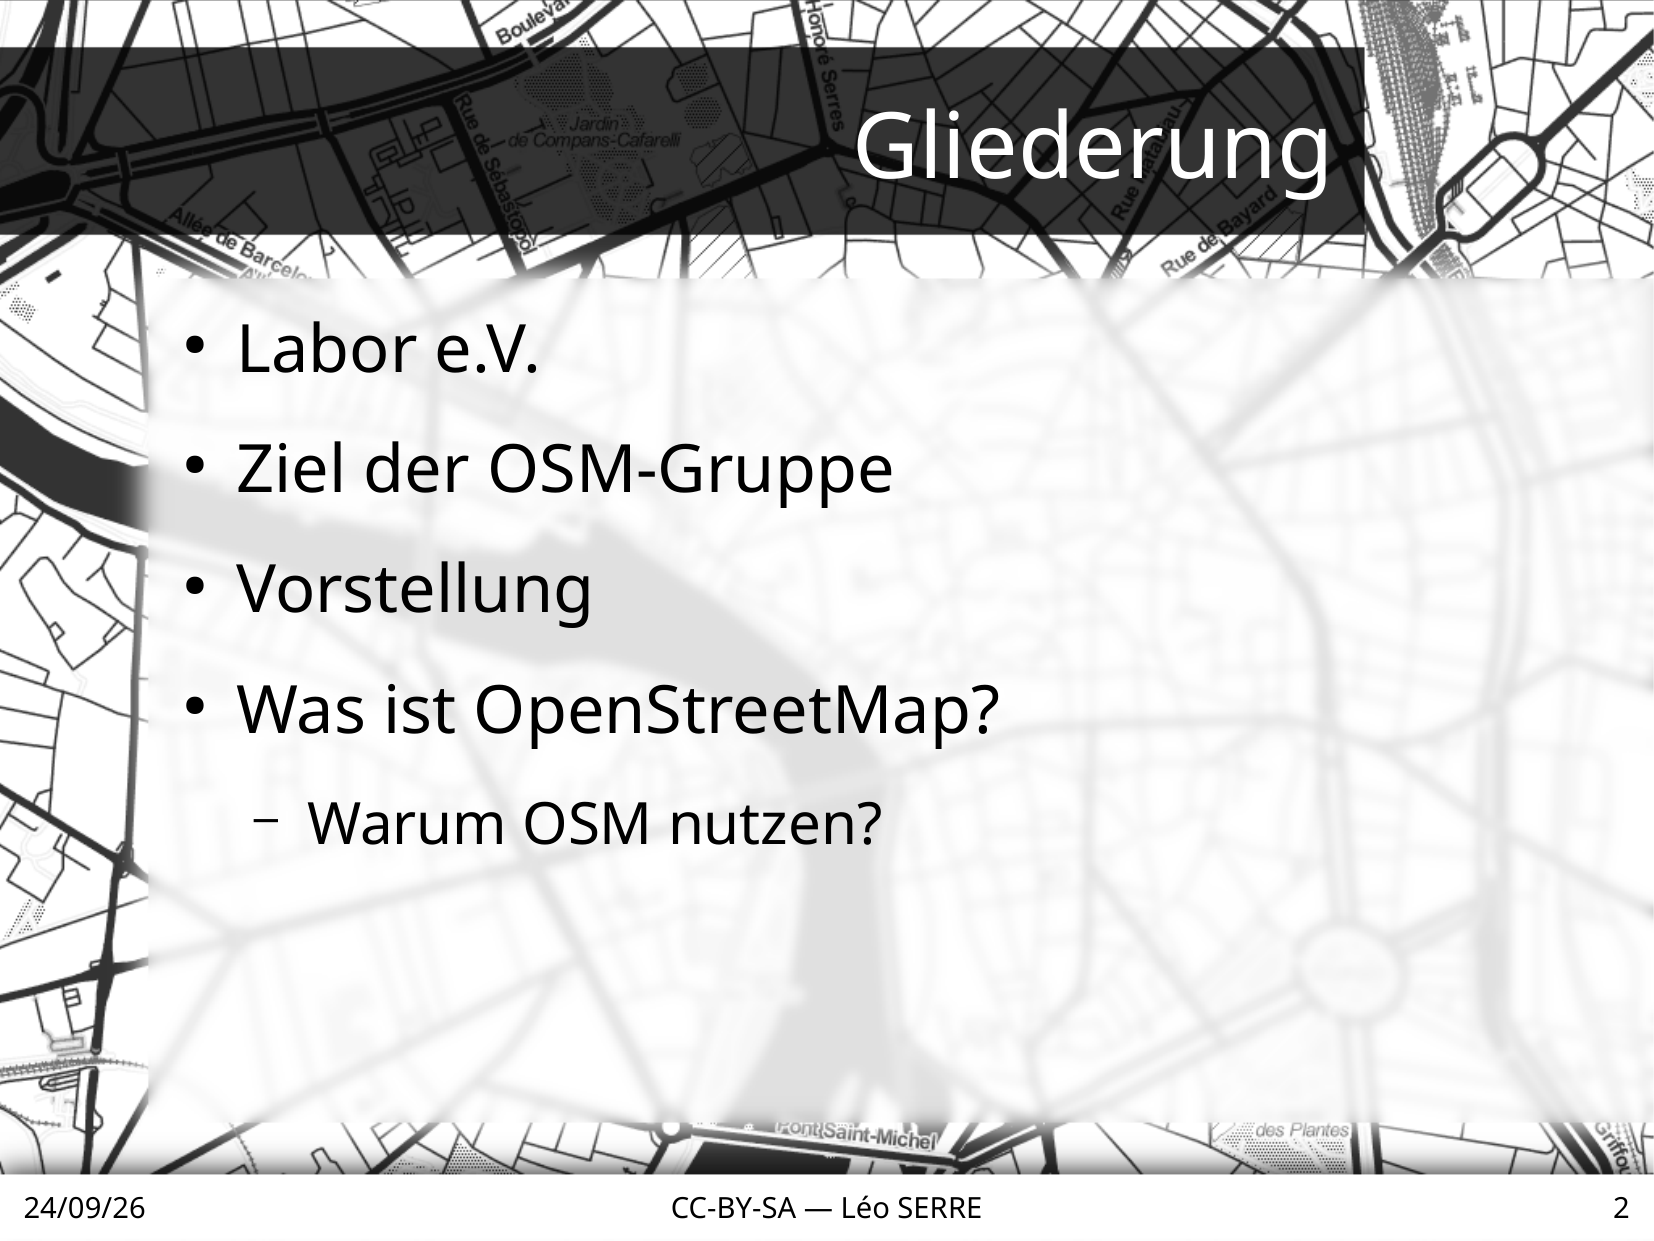

# Gliederung
Labor e.V.
Ziel der OSM-Gruppe
Vorstellung
Was ist OpenStreetMap?
Warum OSM nutzen?
CC-BY-SA — Léo SERRE
2